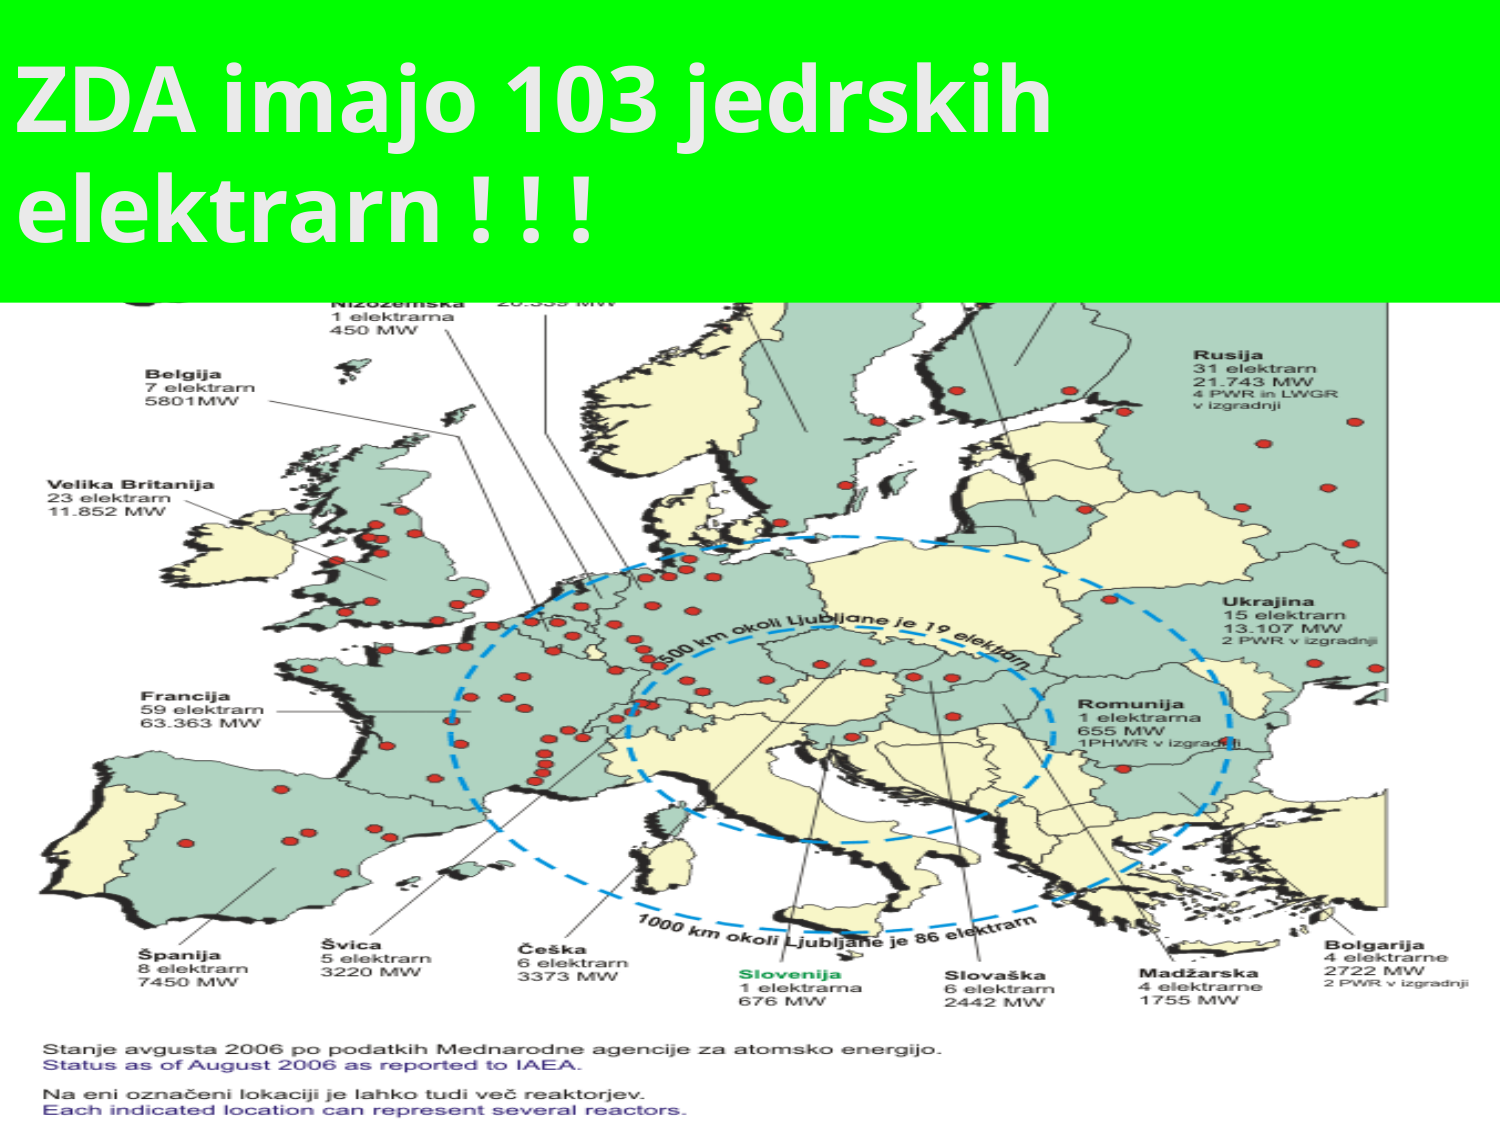

ZDA imajo 103 jedrskih elektrarn ! ! !
# Koliko jedrskih elektrarn je v Evropi ?
Kje pa so?